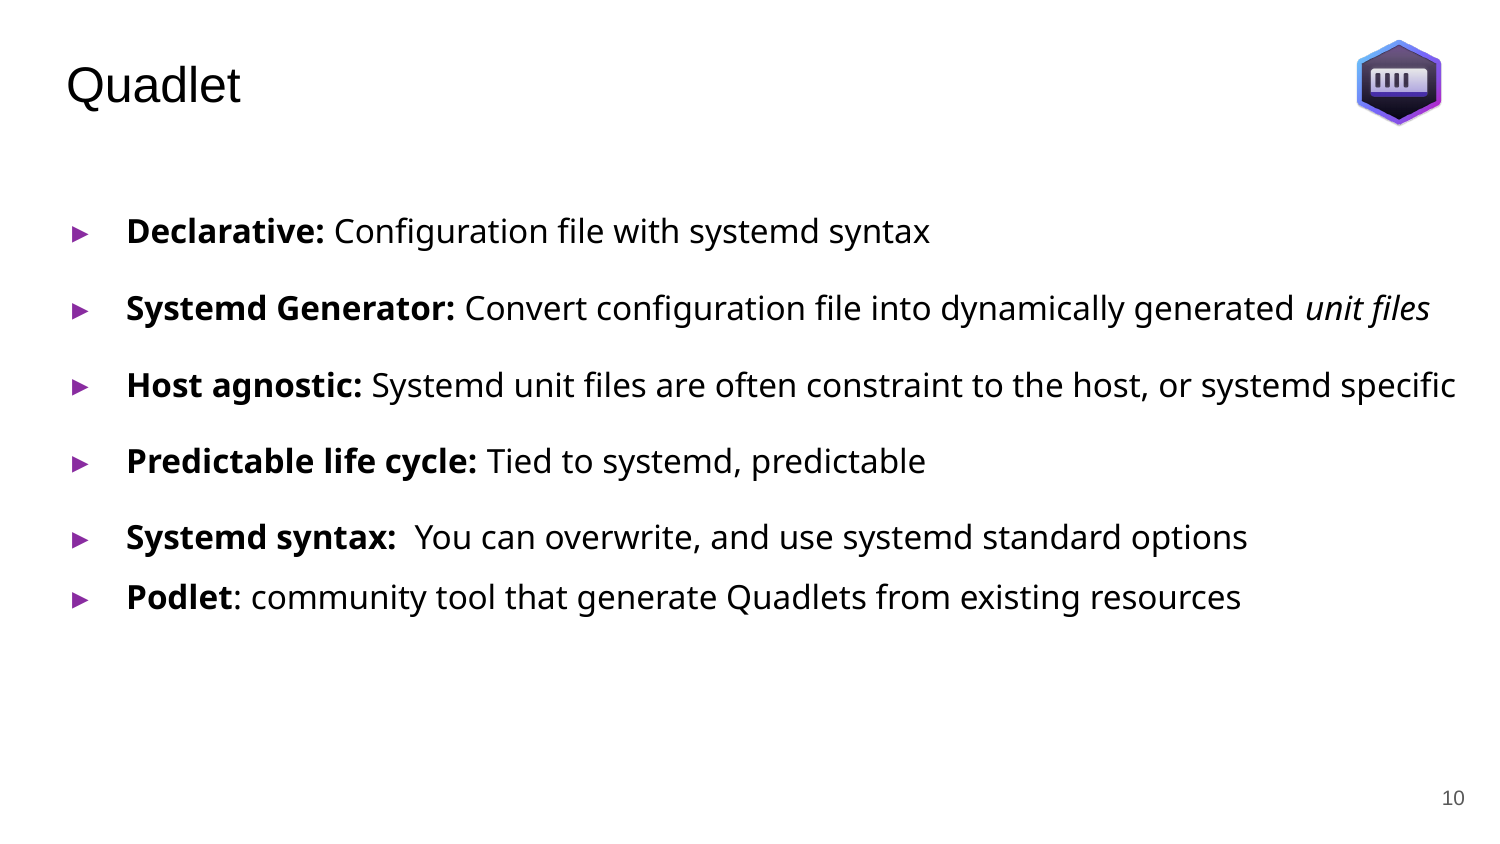

# Quadlet
Declarative: Configuration file with systemd syntax
Systemd Generator: Convert configuration file into dynamically generated unit files
Host agnostic: Systemd unit files are often constraint to the host, or systemd specific
Predictable life cycle: Tied to systemd, predictable
Systemd syntax: You can overwrite, and use systemd standard options
Podlet: community tool that generate Quadlets from existing resources